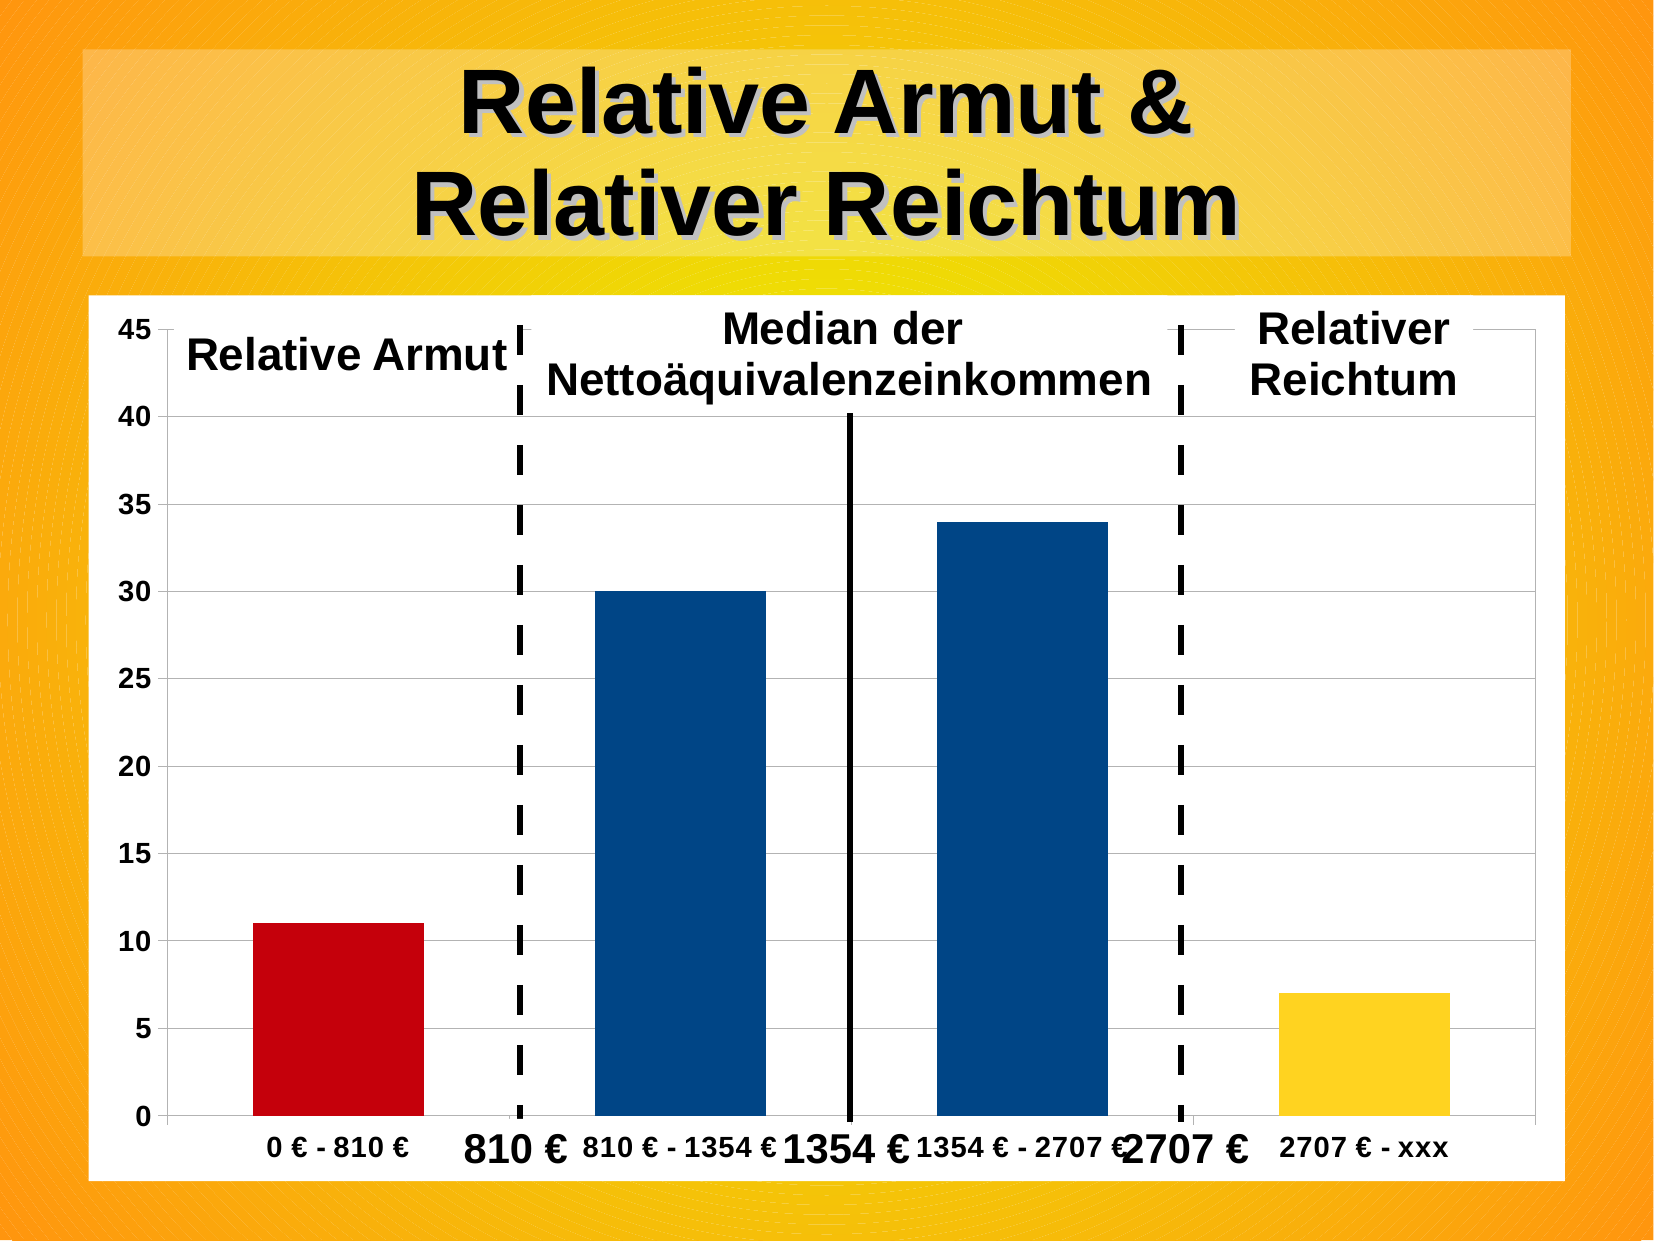

# Relative Armut & Relativer Reichtum
### Chart
| Category | Zeile 1 |
|---|---|
| 0 € - 810 € | 11.0 |
| 810 € - 1354 € | 30.0 |
| 1354 € - 2707 € | 34.0 |
| 2707 € - xxx | 7.0 |Median der
Nettoäquivalenzeinkommen
Relativer
Reichtum
Relative Armut
810 €
1354 €
2707 €